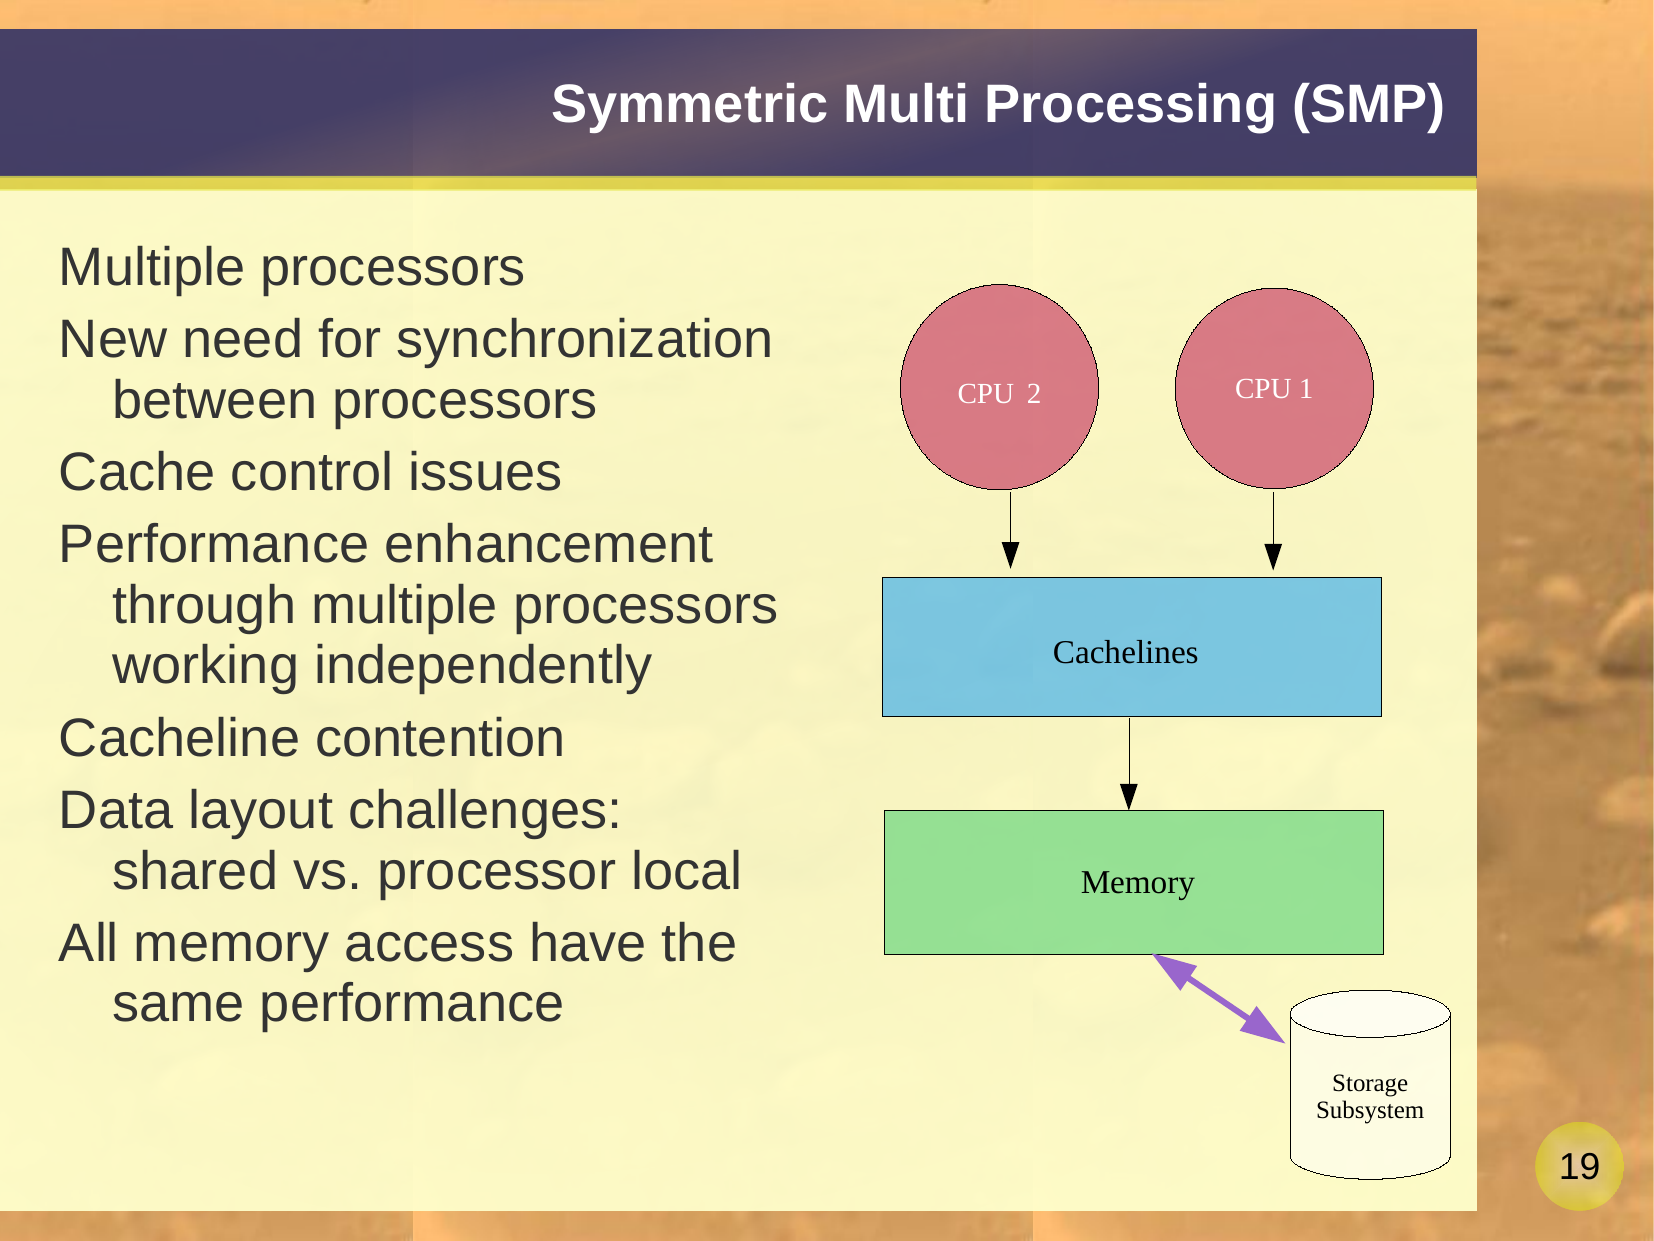

# Symmetric Multi Processing (SMP)
Multiple processors
New need for synchronization between processors
Cache control issues
Performance enhancement through multiple processors working independently
Cacheline contention
Data layout challenges: shared vs. processor local
All memory access have the same performance
CPU 2
CPU 1
Cachelines
 Memory
Storage
Subsystem